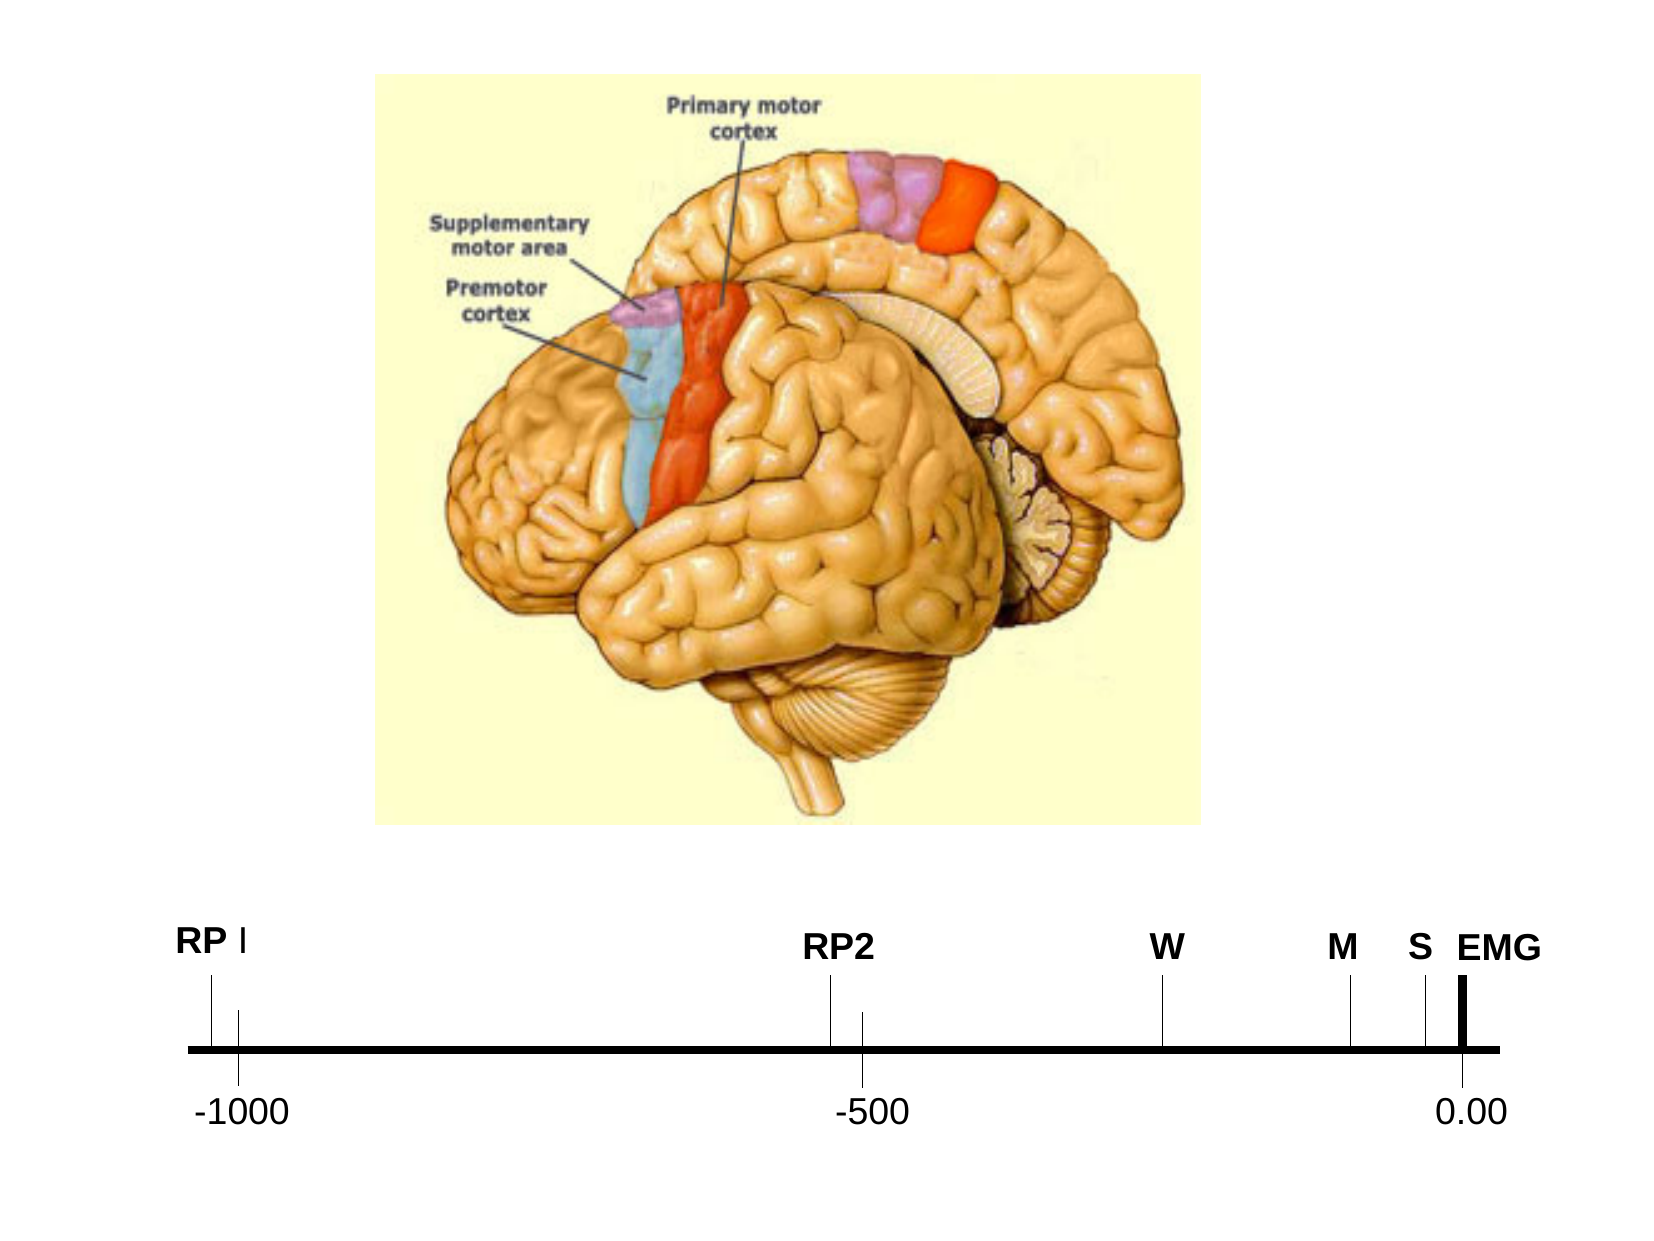

RP I
RP2
W
M
S
EMG
-1000
-500
0.00